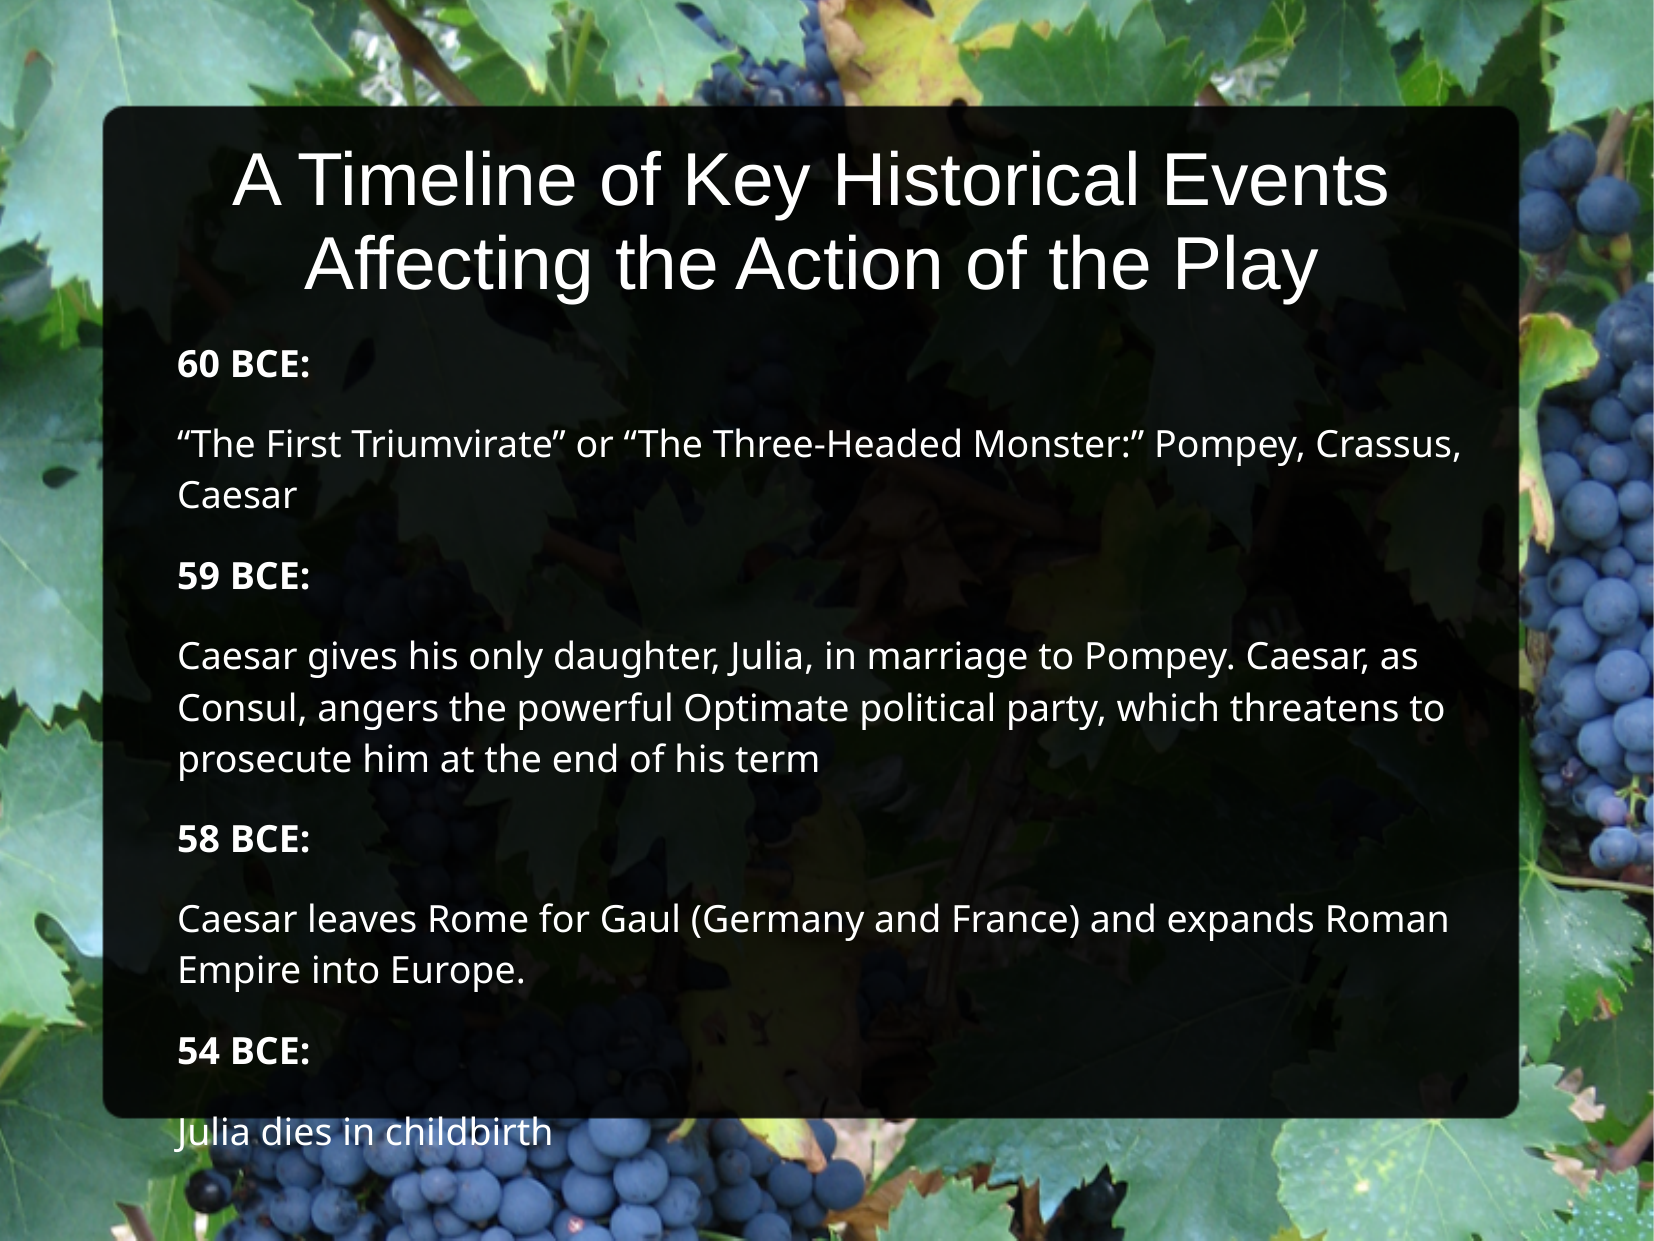

# A Timeline of Key Historical Events Affecting the Action of the Play
60 BCE:
“The First Triumvirate” or “The Three-Headed Monster:” Pompey, Crassus, Caesar
59 BCE:
Caesar gives his only daughter, Julia, in marriage to Pompey. Caesar, as Consul, angers the powerful Optimate political party, which threatens to prosecute him at the end of his term
58 BCE:
Caesar leaves Rome for Gaul (Germany and France) and expands Roman Empire into Europe.
54 BCE:
Julia dies in childbirth